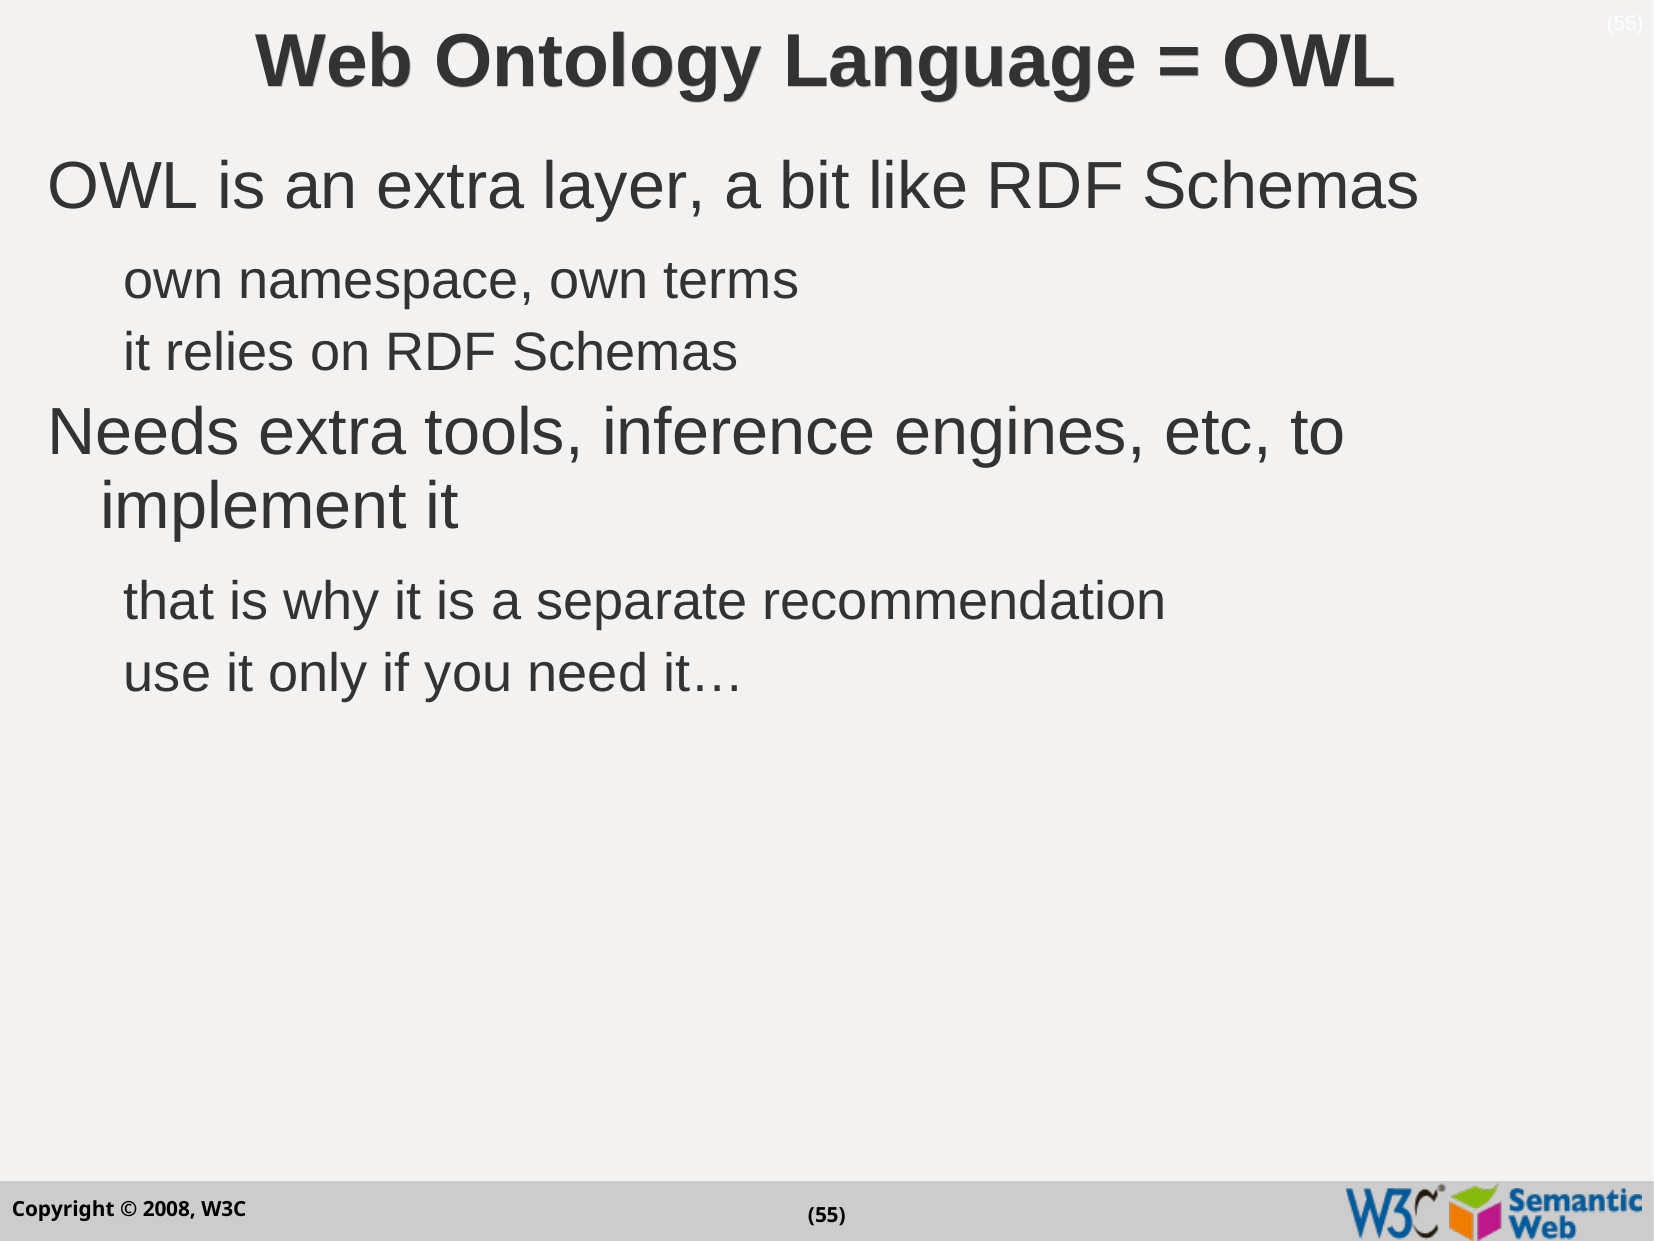

# Web Ontology Language = OWL
OWL is an extra layer, a bit like RDF Schemas
own namespace, own terms
it relies on RDF Schemas
Needs extra tools, inference engines, etc, to implement it
that is why it is a separate recommendation
use it only if you need it…